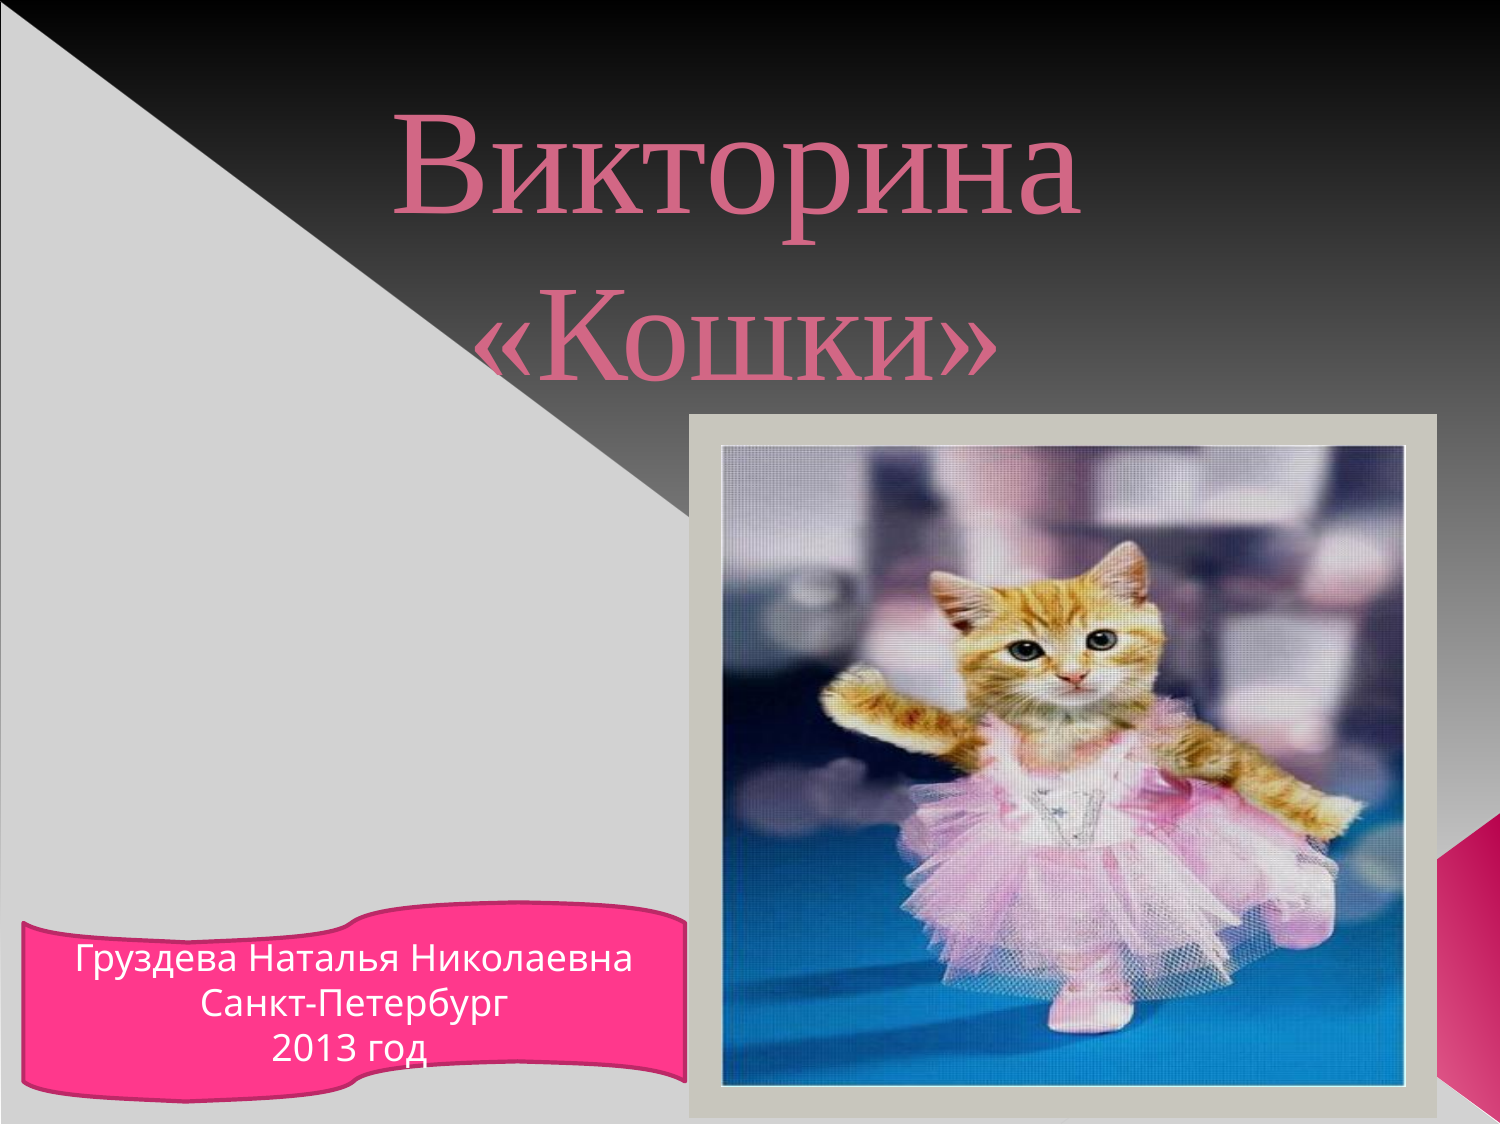

# Викторина «Кошки»
Груздева Наталья Николаевна
Санкт-Петербург
2013 год